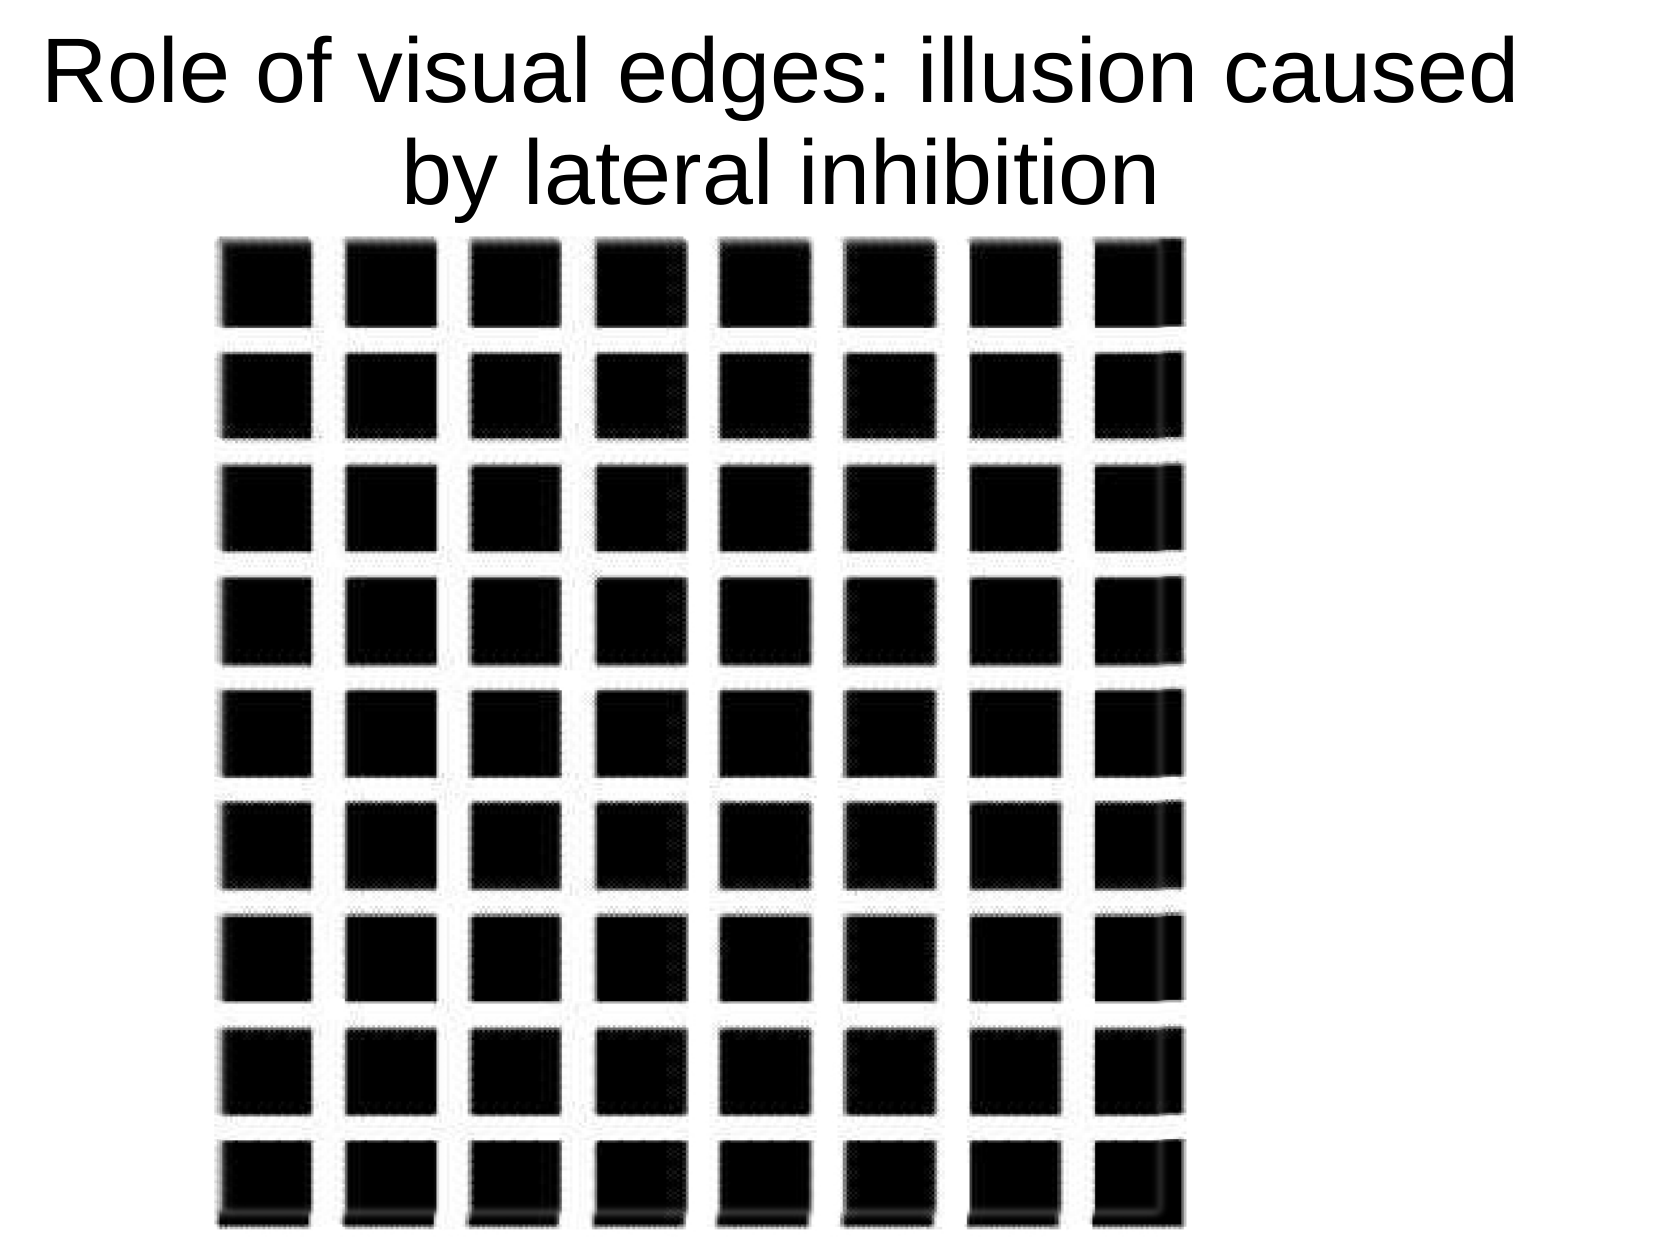

# Role of visual edges: illusion caused by lateral inhibition